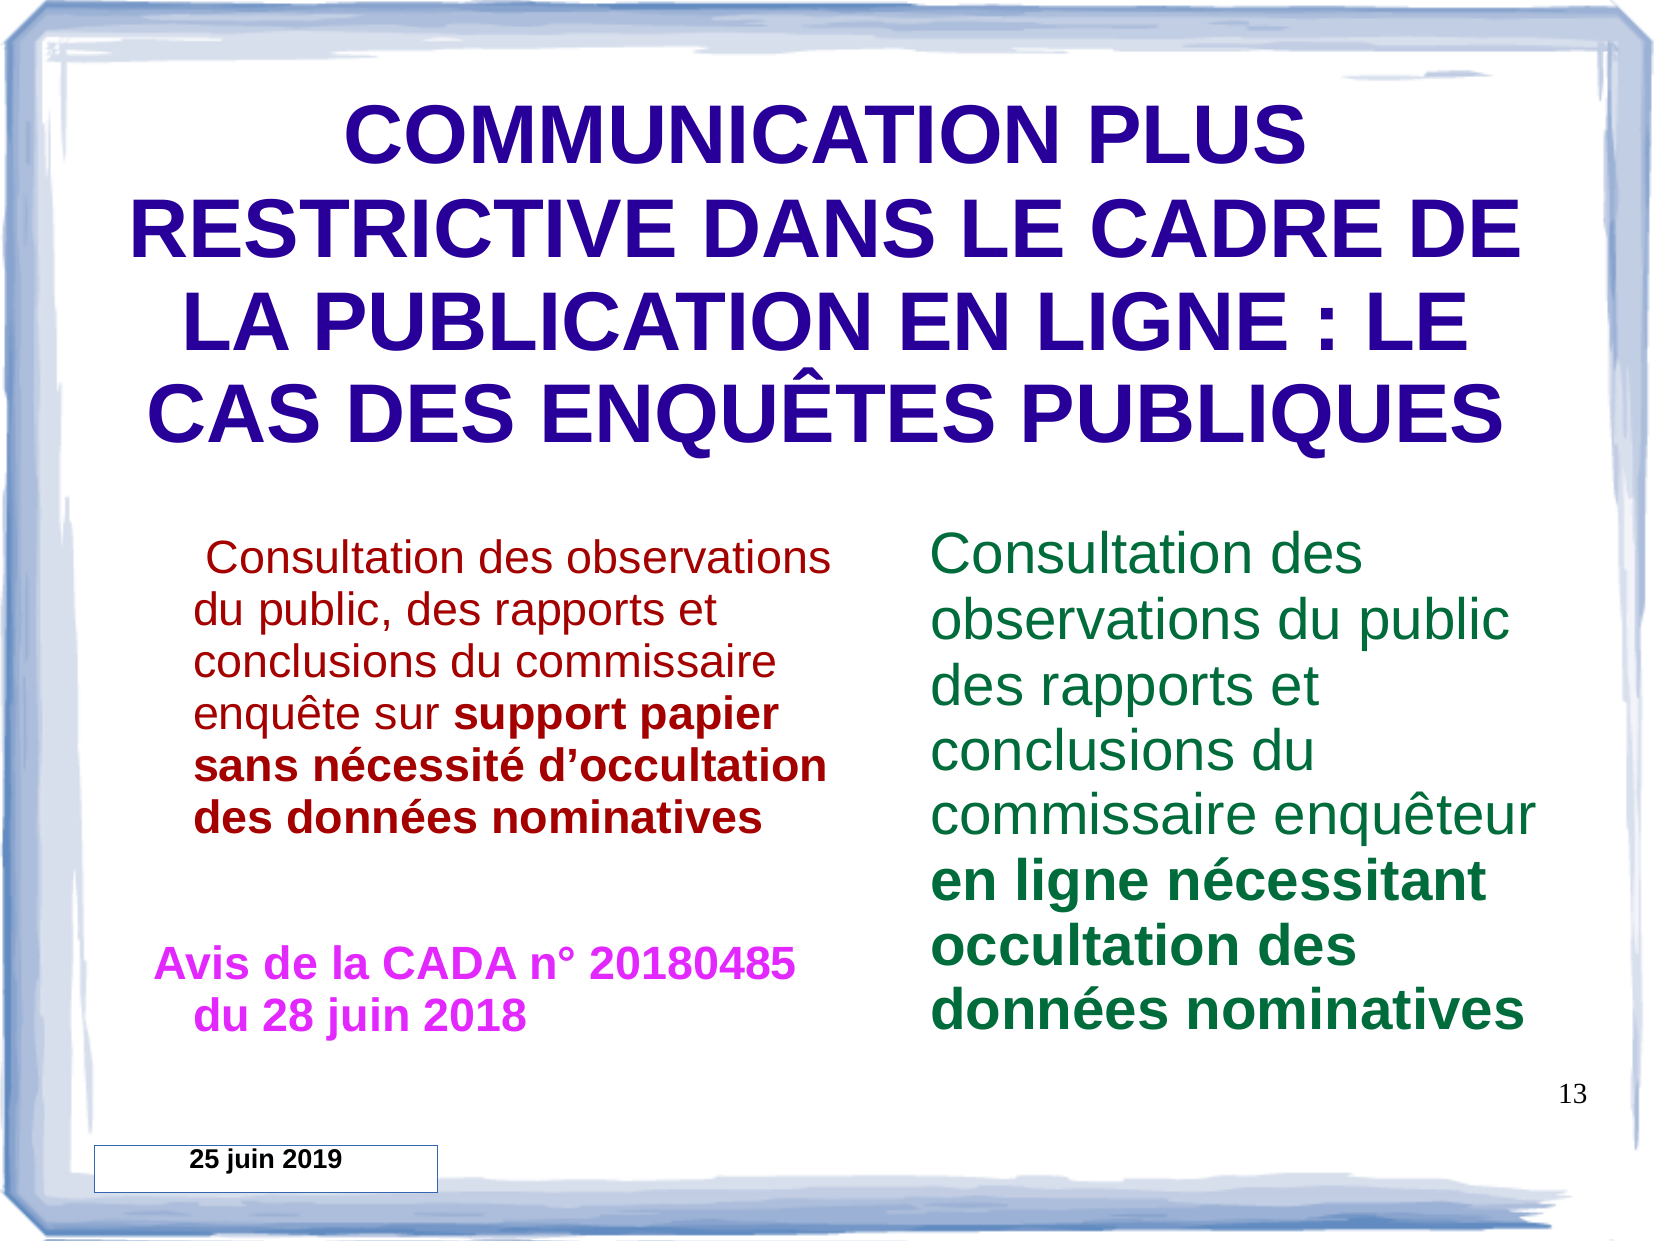

# COMMUNICATION PLUS RESTRICTIVE DANS LE CADRE DE LA PUBLICATION EN LIGNE : LE CAS DES ENQUÊTES PUBLIQUES
 Consultation des observations du public des rapports et conclusions du commissaire enquêteur en ligne nécessitant occultation des données nominatives
 Consultation des observations du public, des rapports et conclusions du commissaire enquête sur support papier sans nécessité d’occultation des données nominatives
Avis de la CADA n° 20180485 du 28 juin 2018
13
25 juin 2019